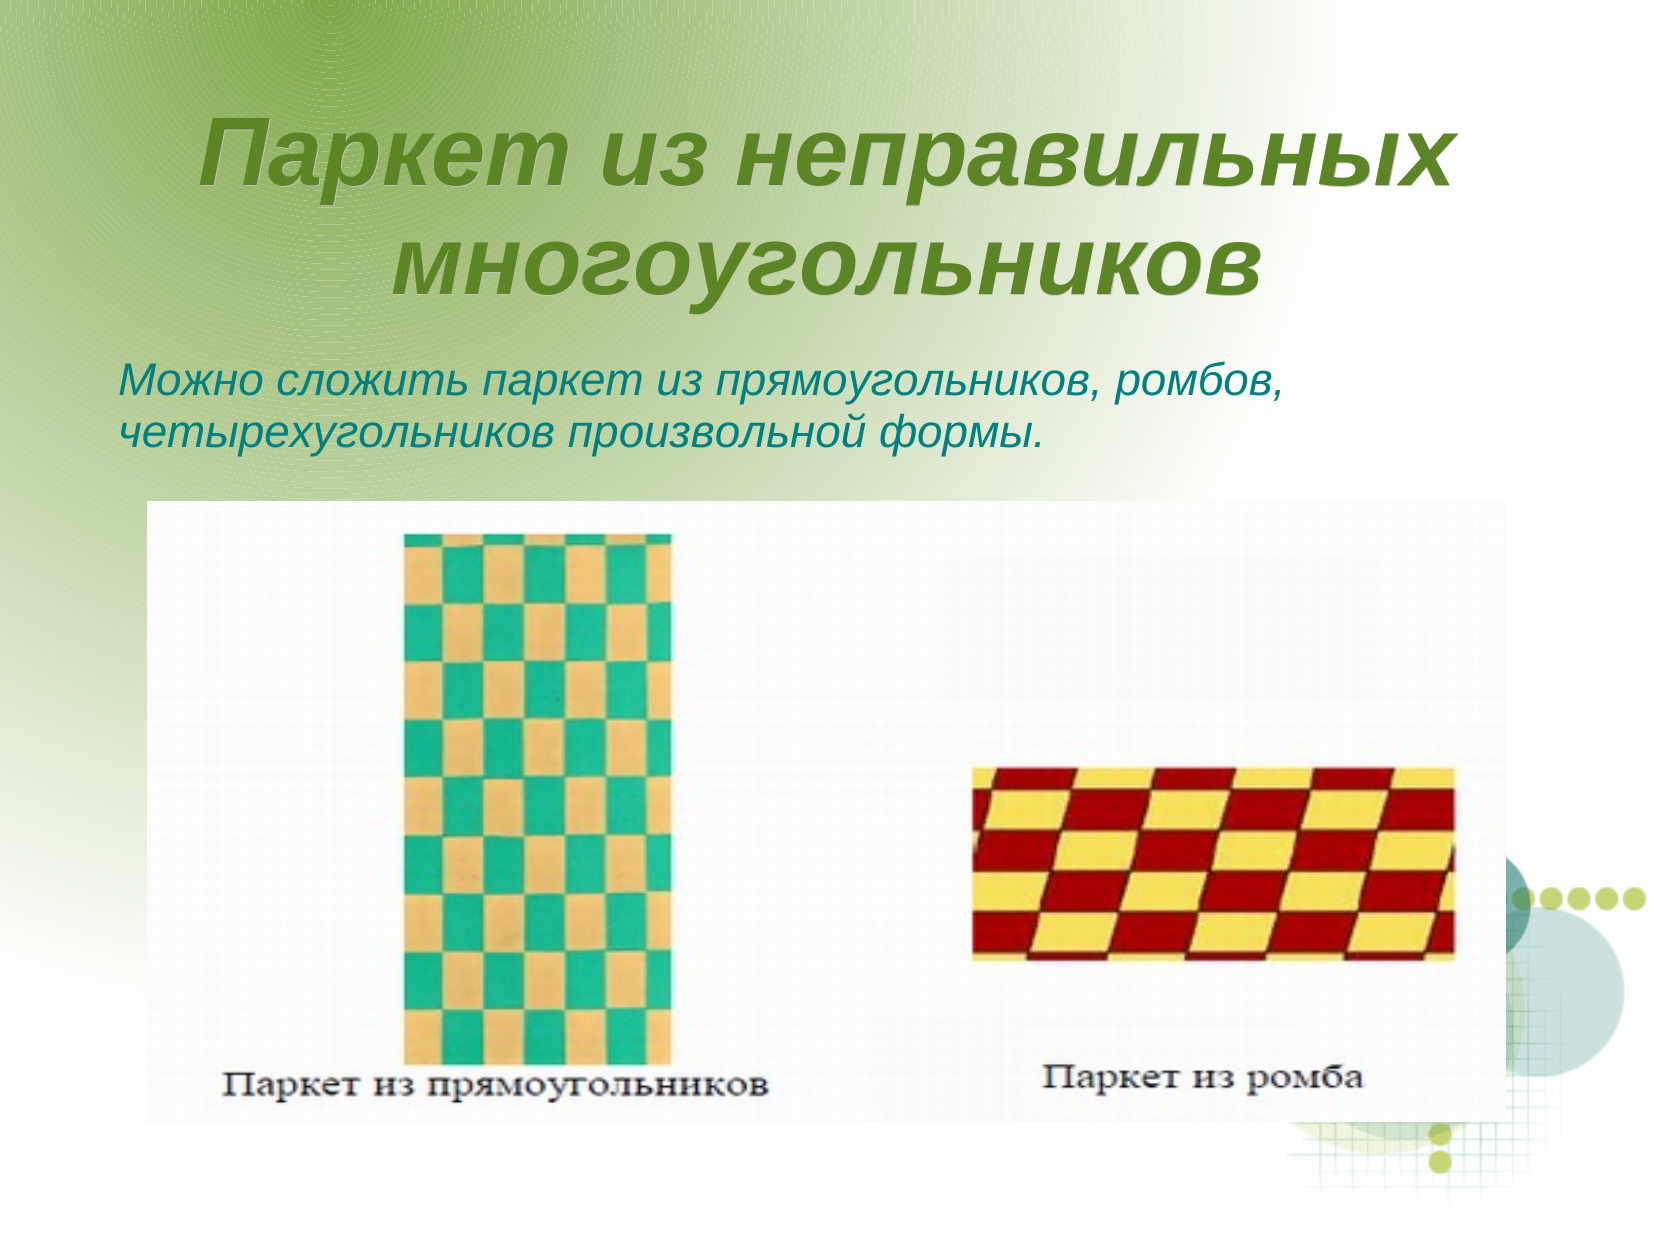

# Паркет из неправильных многоугольников
Можно сложить паркет из прямоугольников, ромбов, четырехугольников произвольной формы.